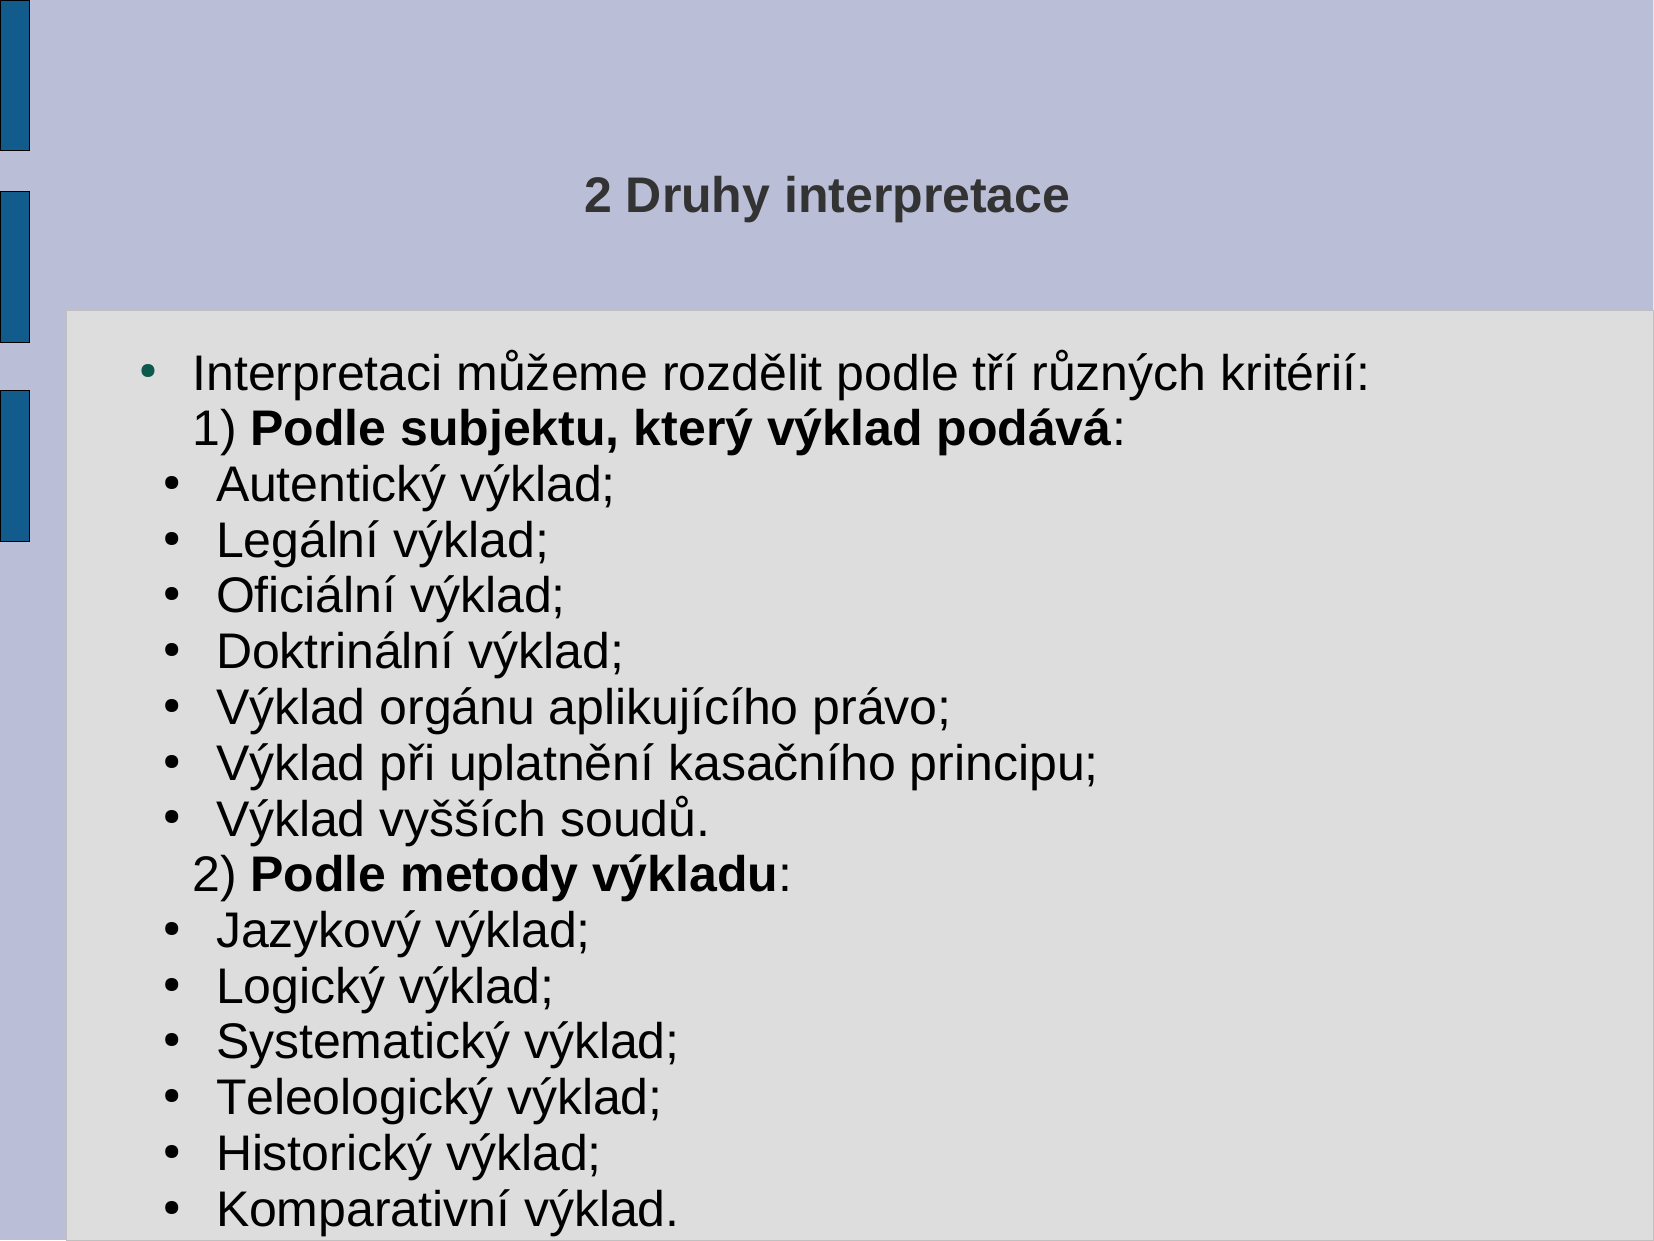

# 2 Druhy interpretace
Interpretaci můžeme rozdělit podle tří různých kritérií:
1) Podle subjektu, který výklad podává:
Autentický výklad;
Legální výklad;
Oficiální výklad;
Doktrinální výklad;
Výklad orgánu aplikujícího právo;
Výklad při uplatnění kasačního principu;
Výklad vyšších soudů.
2) Podle metody výkladu:
Jazykový výklad;
Logický výklad;
Systematický výklad;
Teleologický výklad;
Historický výklad;
Komparativní výklad.